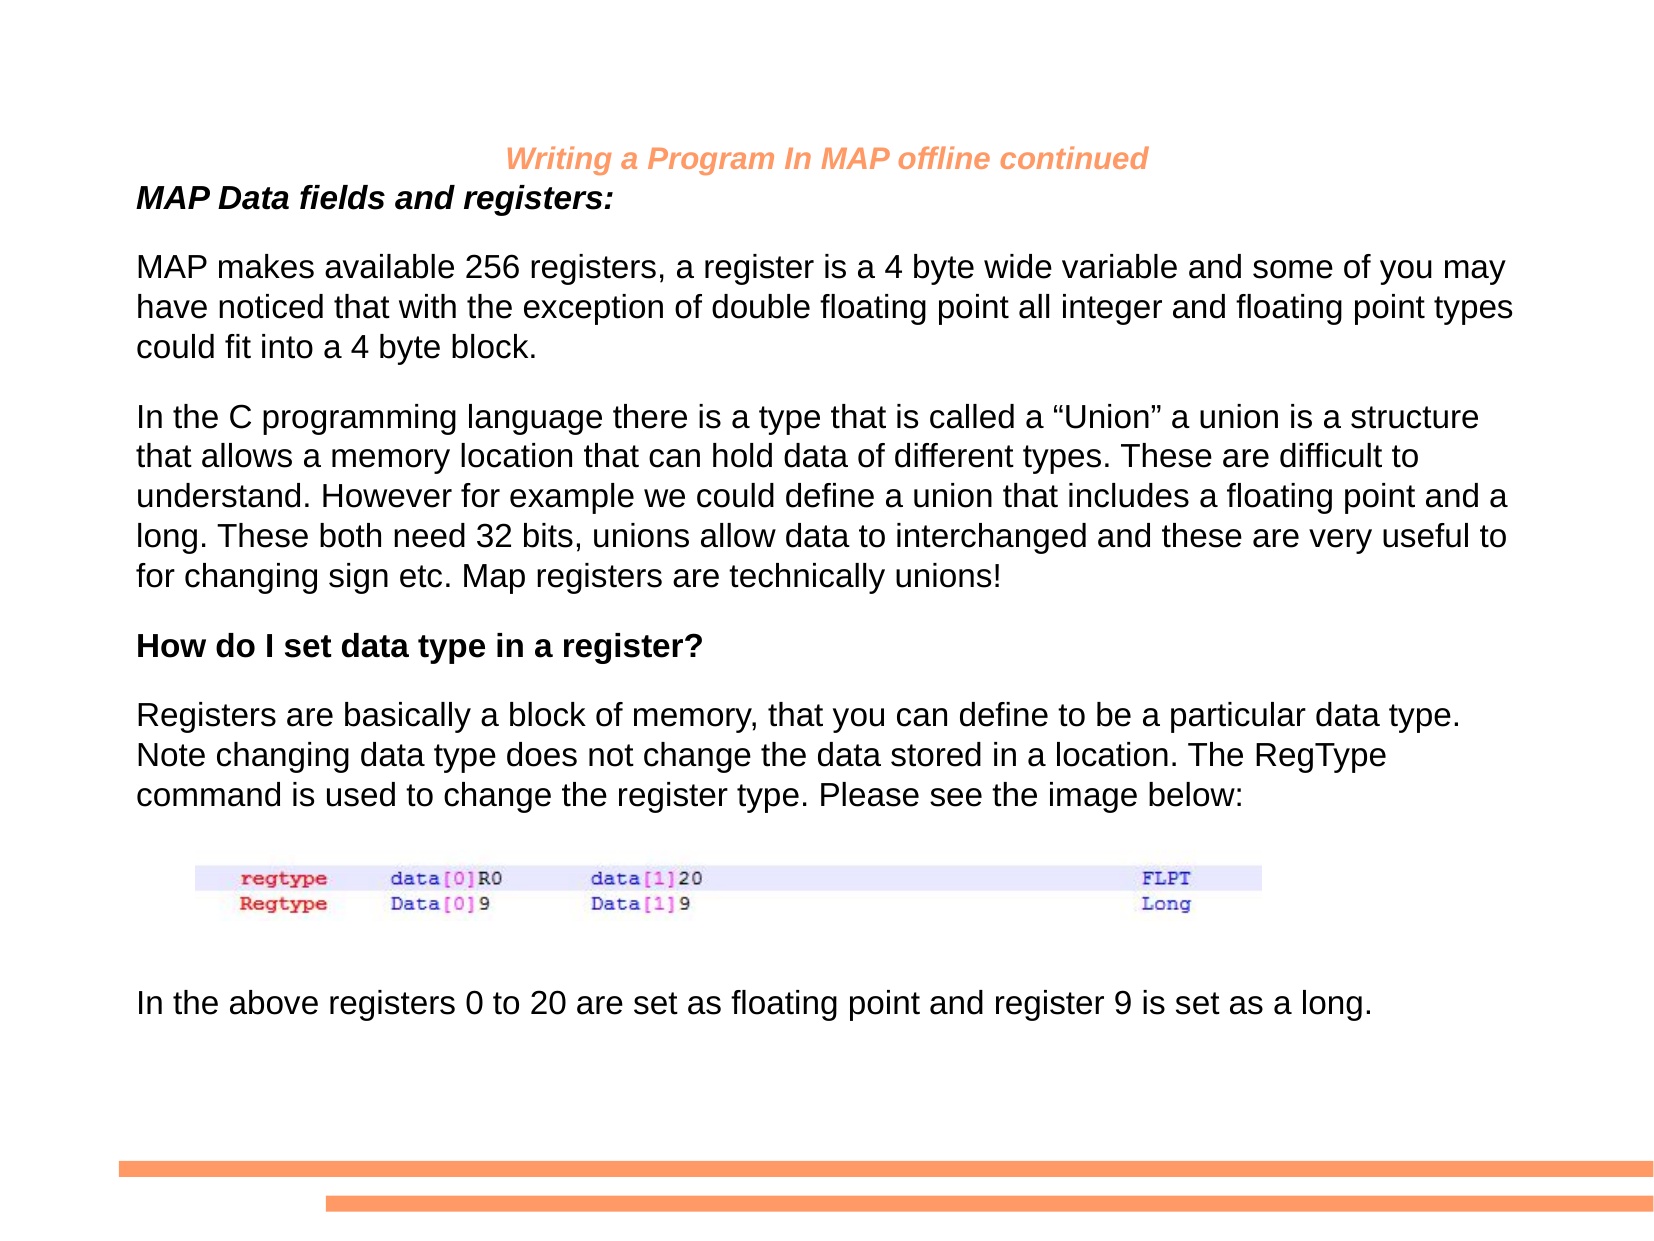

# Writing a Program In MAP offline continued
MAP Data fields and registers:
MAP makes available 256 registers, a register is a 4 byte wide variable and some of you may have noticed that with the exception of double floating point all integer and floating point types could fit into a 4 byte block.
In the C programming language there is a type that is called a “Union” a union is a structure that allows a memory location that can hold data of different types. These are difficult to understand. However for example we could define a union that includes a floating point and a long. These both need 32 bits, unions allow data to interchanged and these are very useful to for changing sign etc. Map registers are technically unions!
How do I set data type in a register?
Registers are basically a block of memory, that you can define to be a particular data type. Note changing data type does not change the data stored in a location. The RegType command is used to change the register type. Please see the image below:
In the above registers 0 to 20 are set as floating point and register 9 is set as a long.